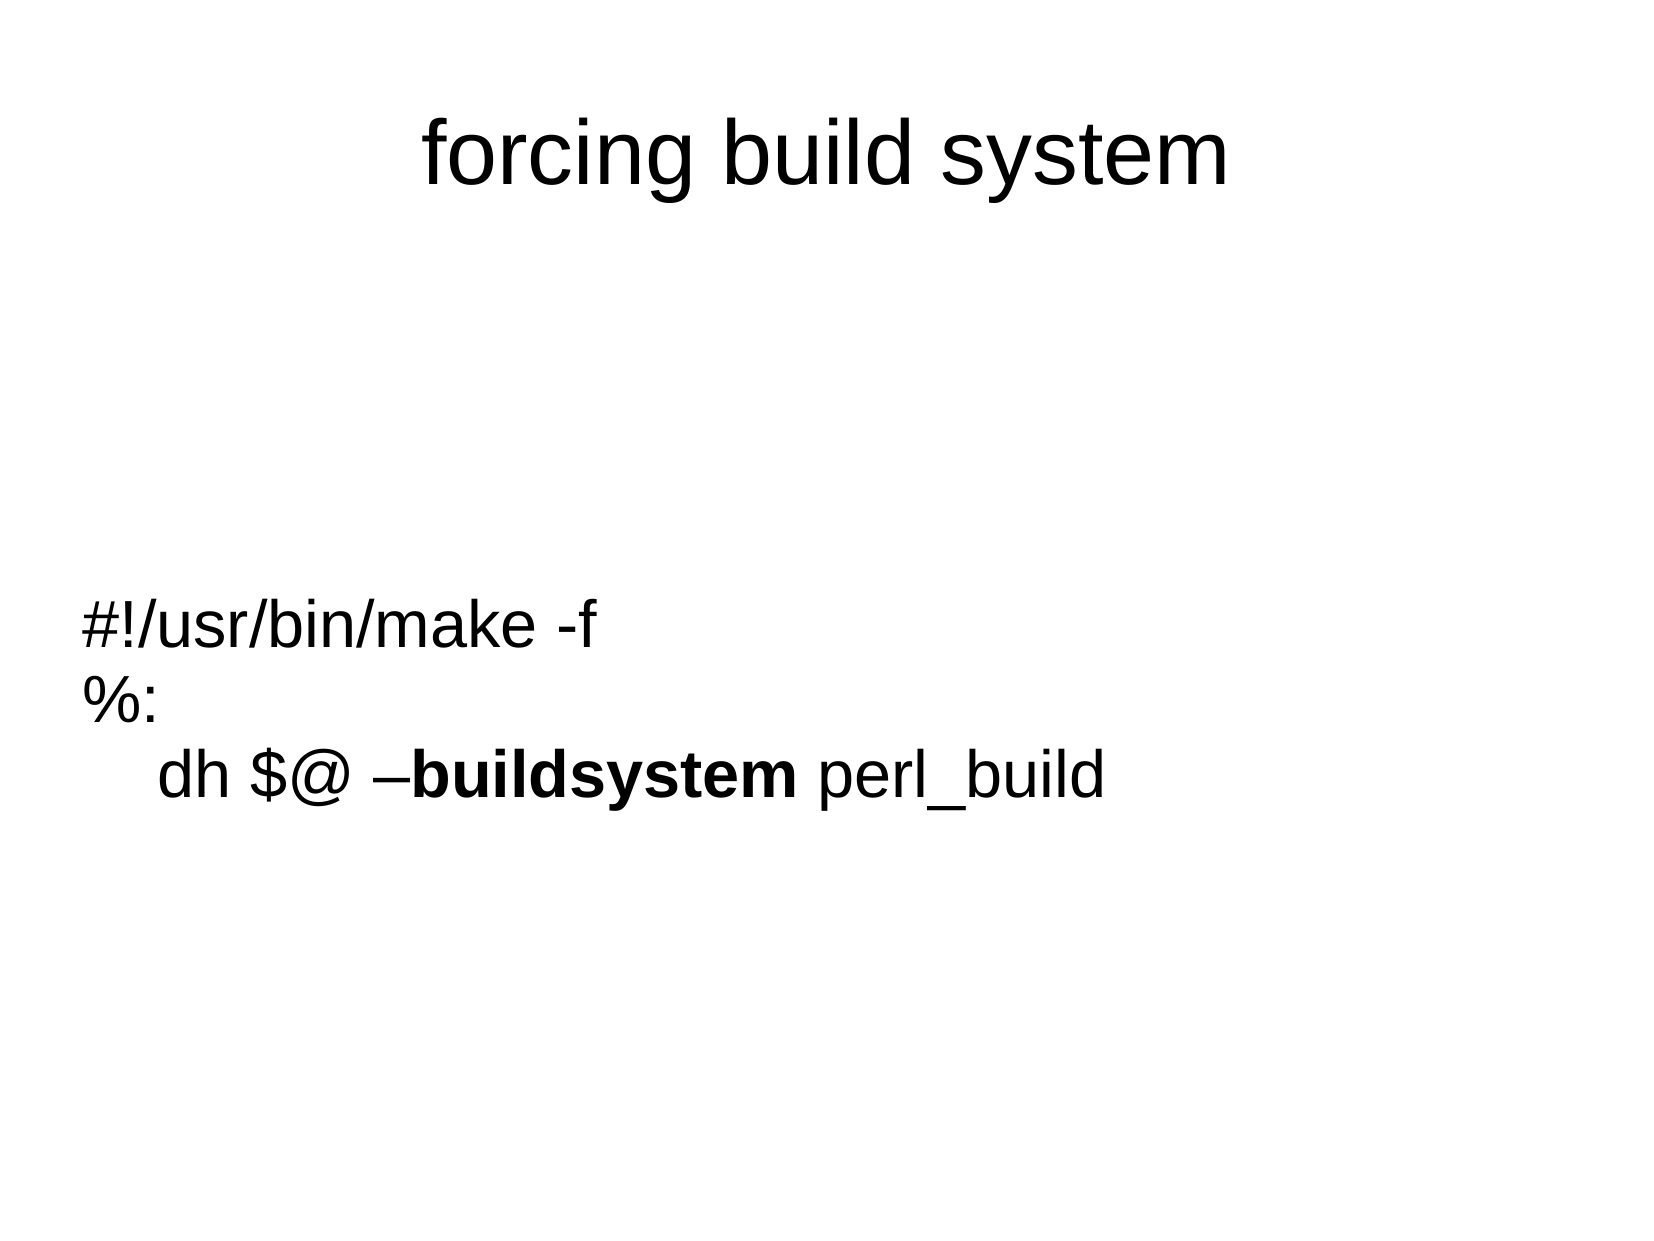

# forcing build system
#!/usr/bin/make -f
%:
	dh $@ –buildsystem perl_build